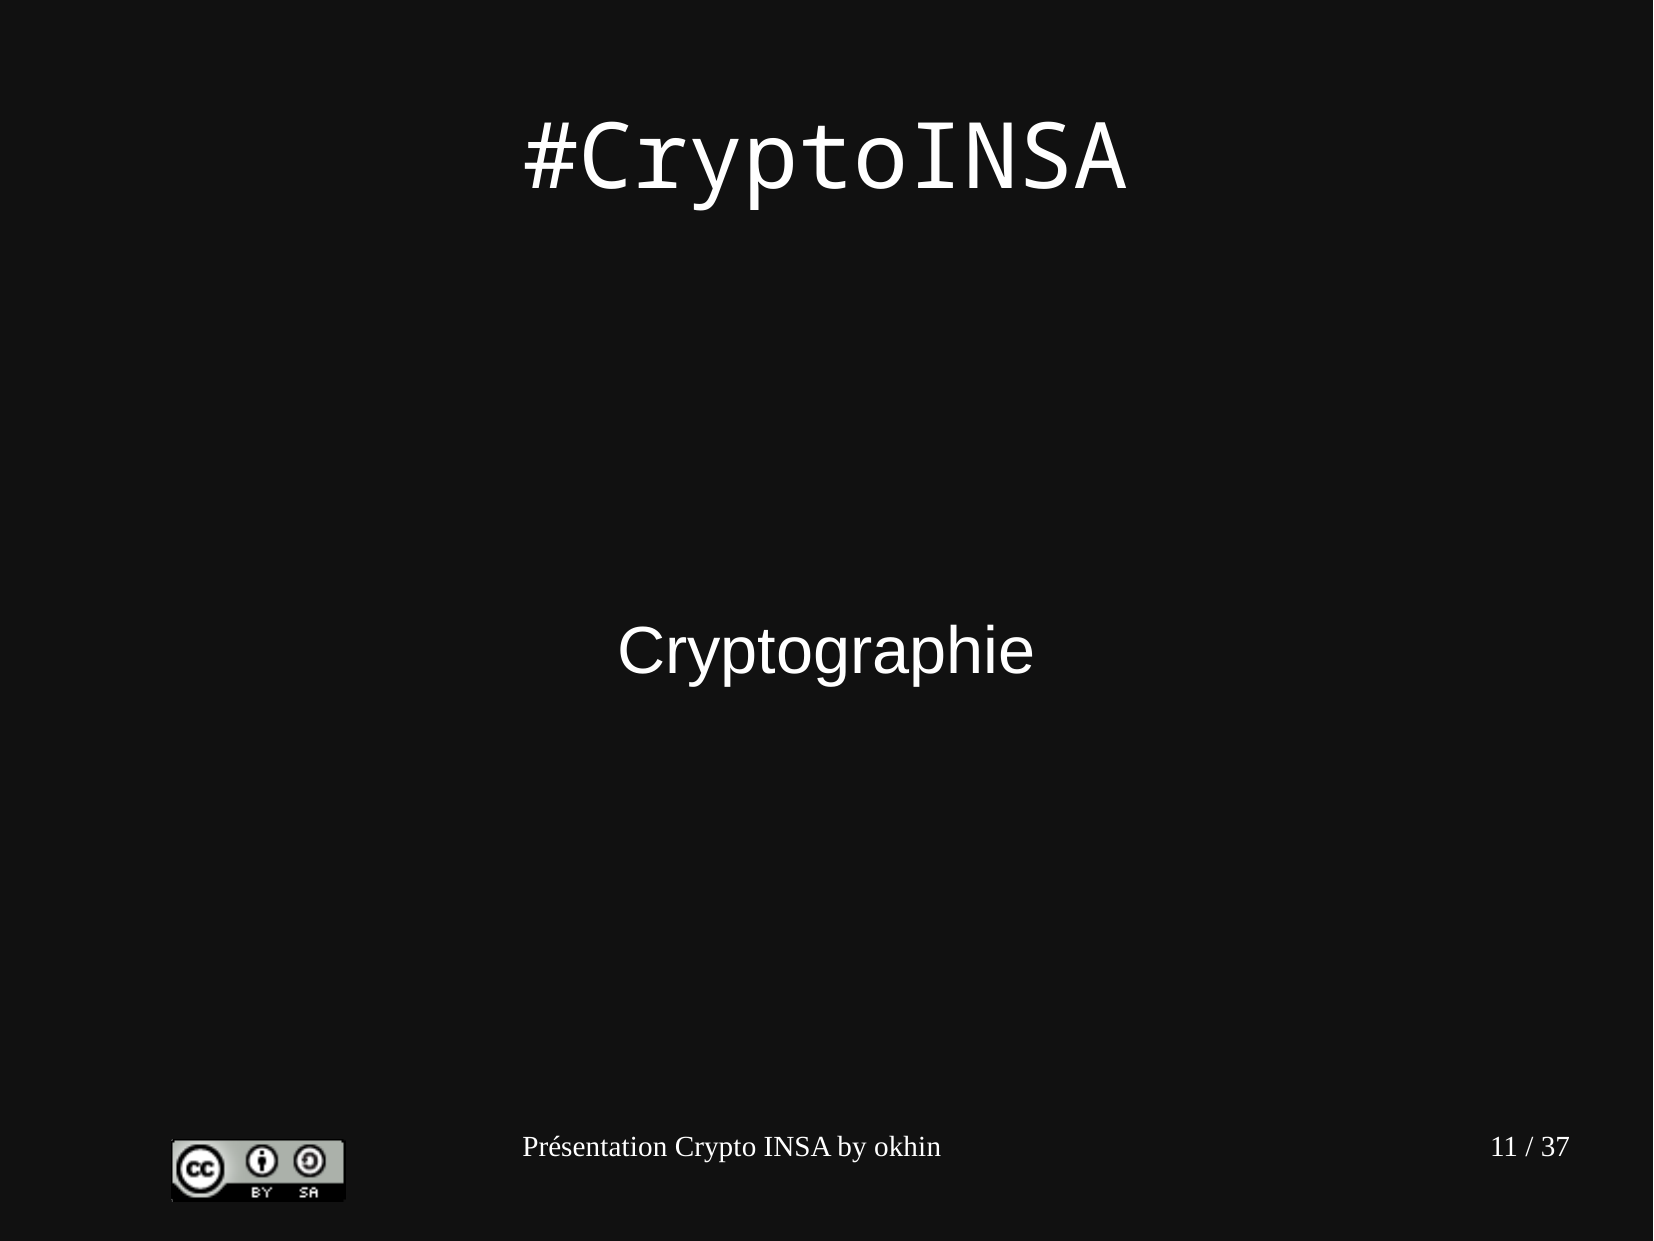

# #CryptoINSA
Cryptographie
Présentation Crypto INSA by okhin
11